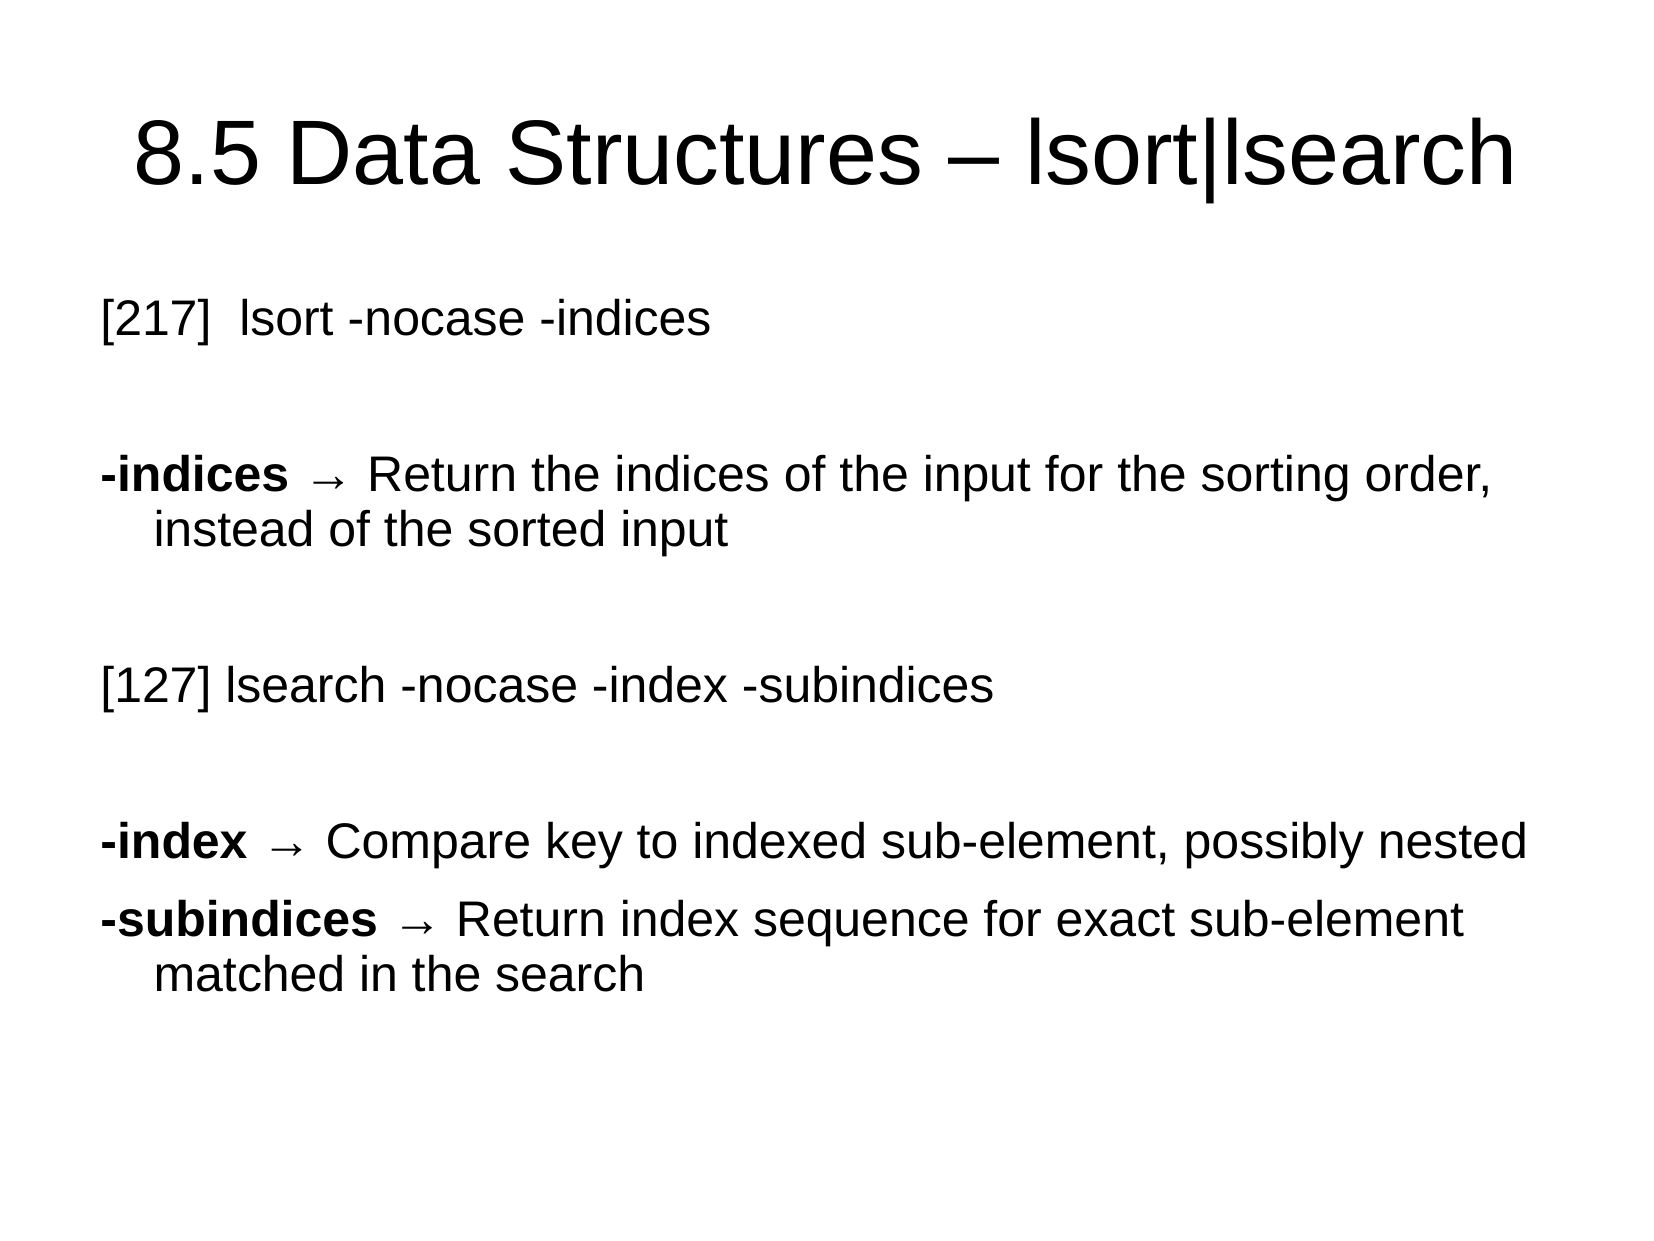

# 8.5 Data Structures – lsort|lsearch
[217] lsort -nocase -indices
-indices → Return the indices of the input for the sorting order, instead of the sorted input
[127] lsearch -nocase -index -subindices
-index → Compare key to indexed sub-element, possibly nested
-subindices → Return index sequence for exact sub-element matched in the search